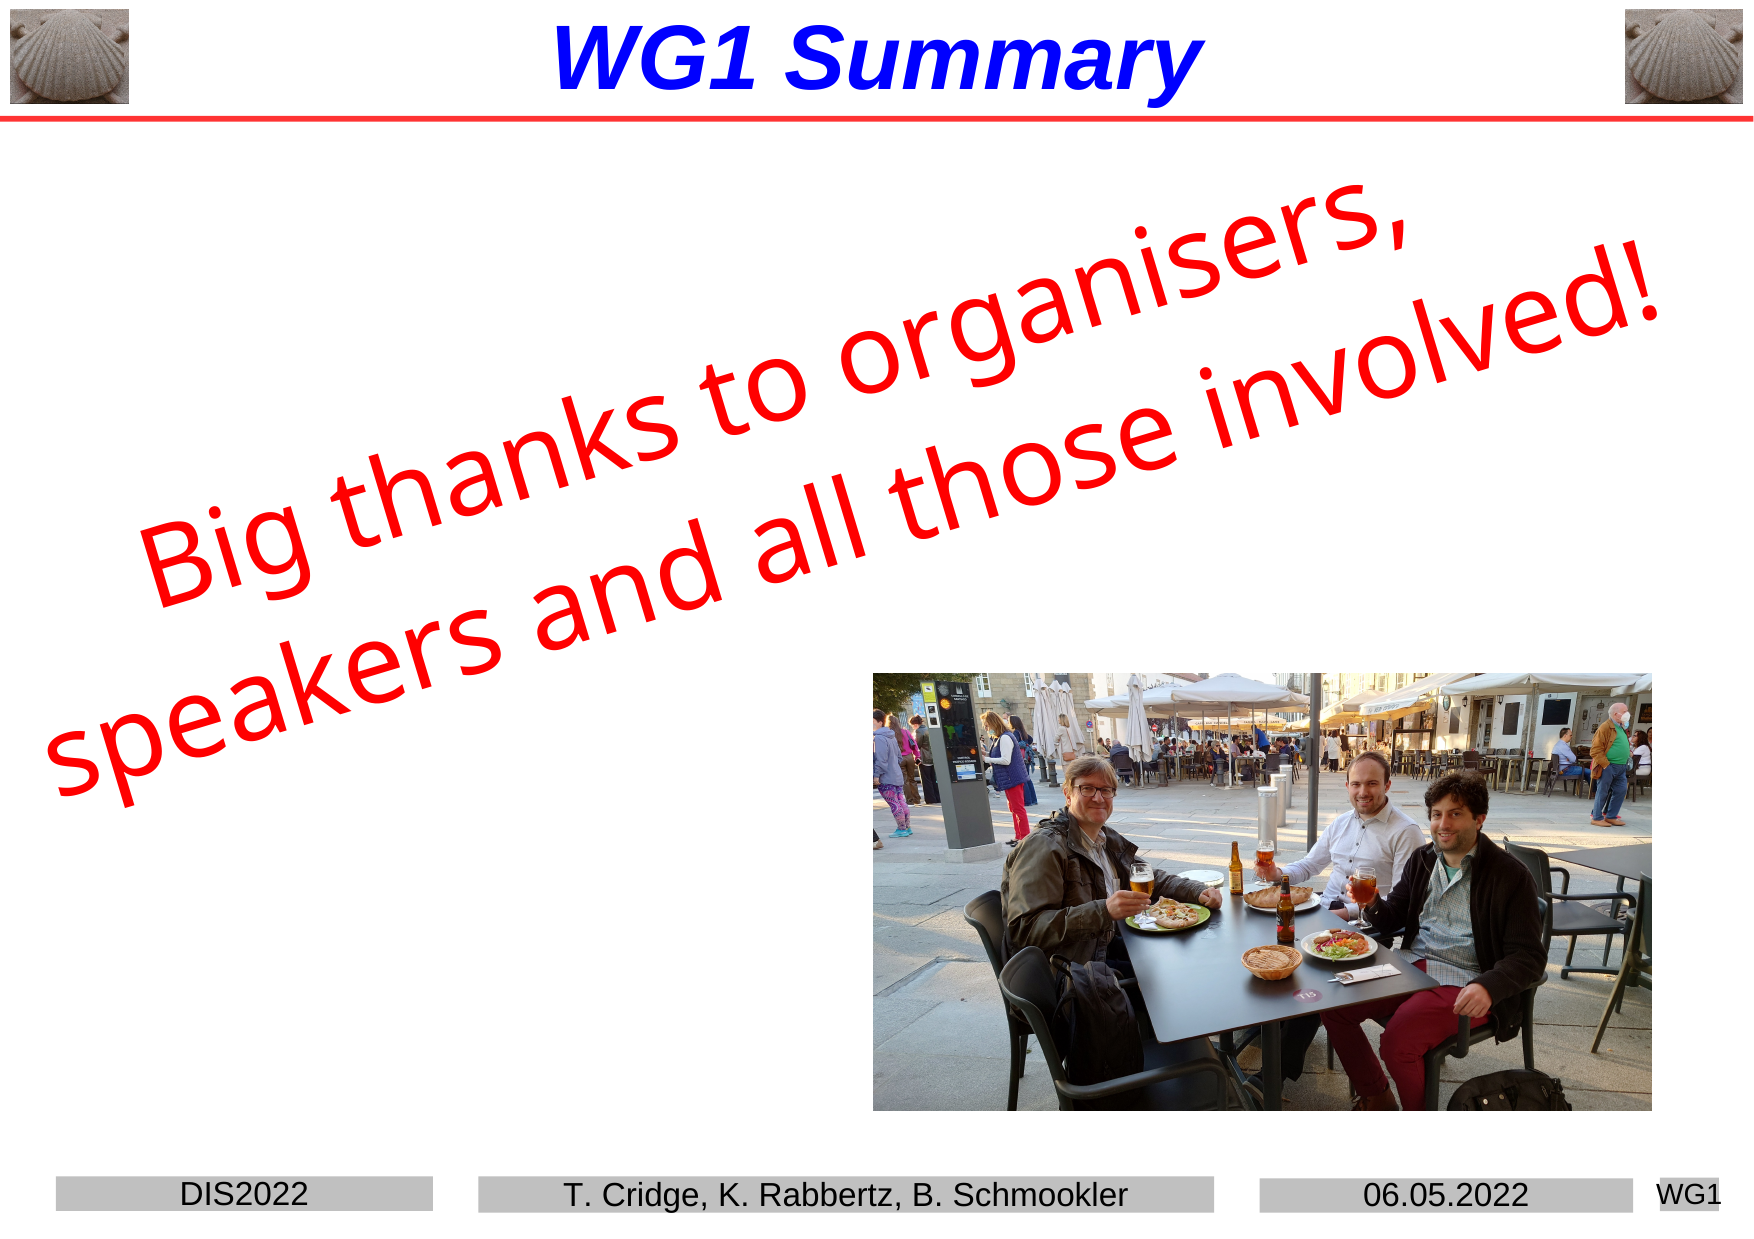

# WG1 Summary
		Big thanks to organisers, speakers and all those involved!